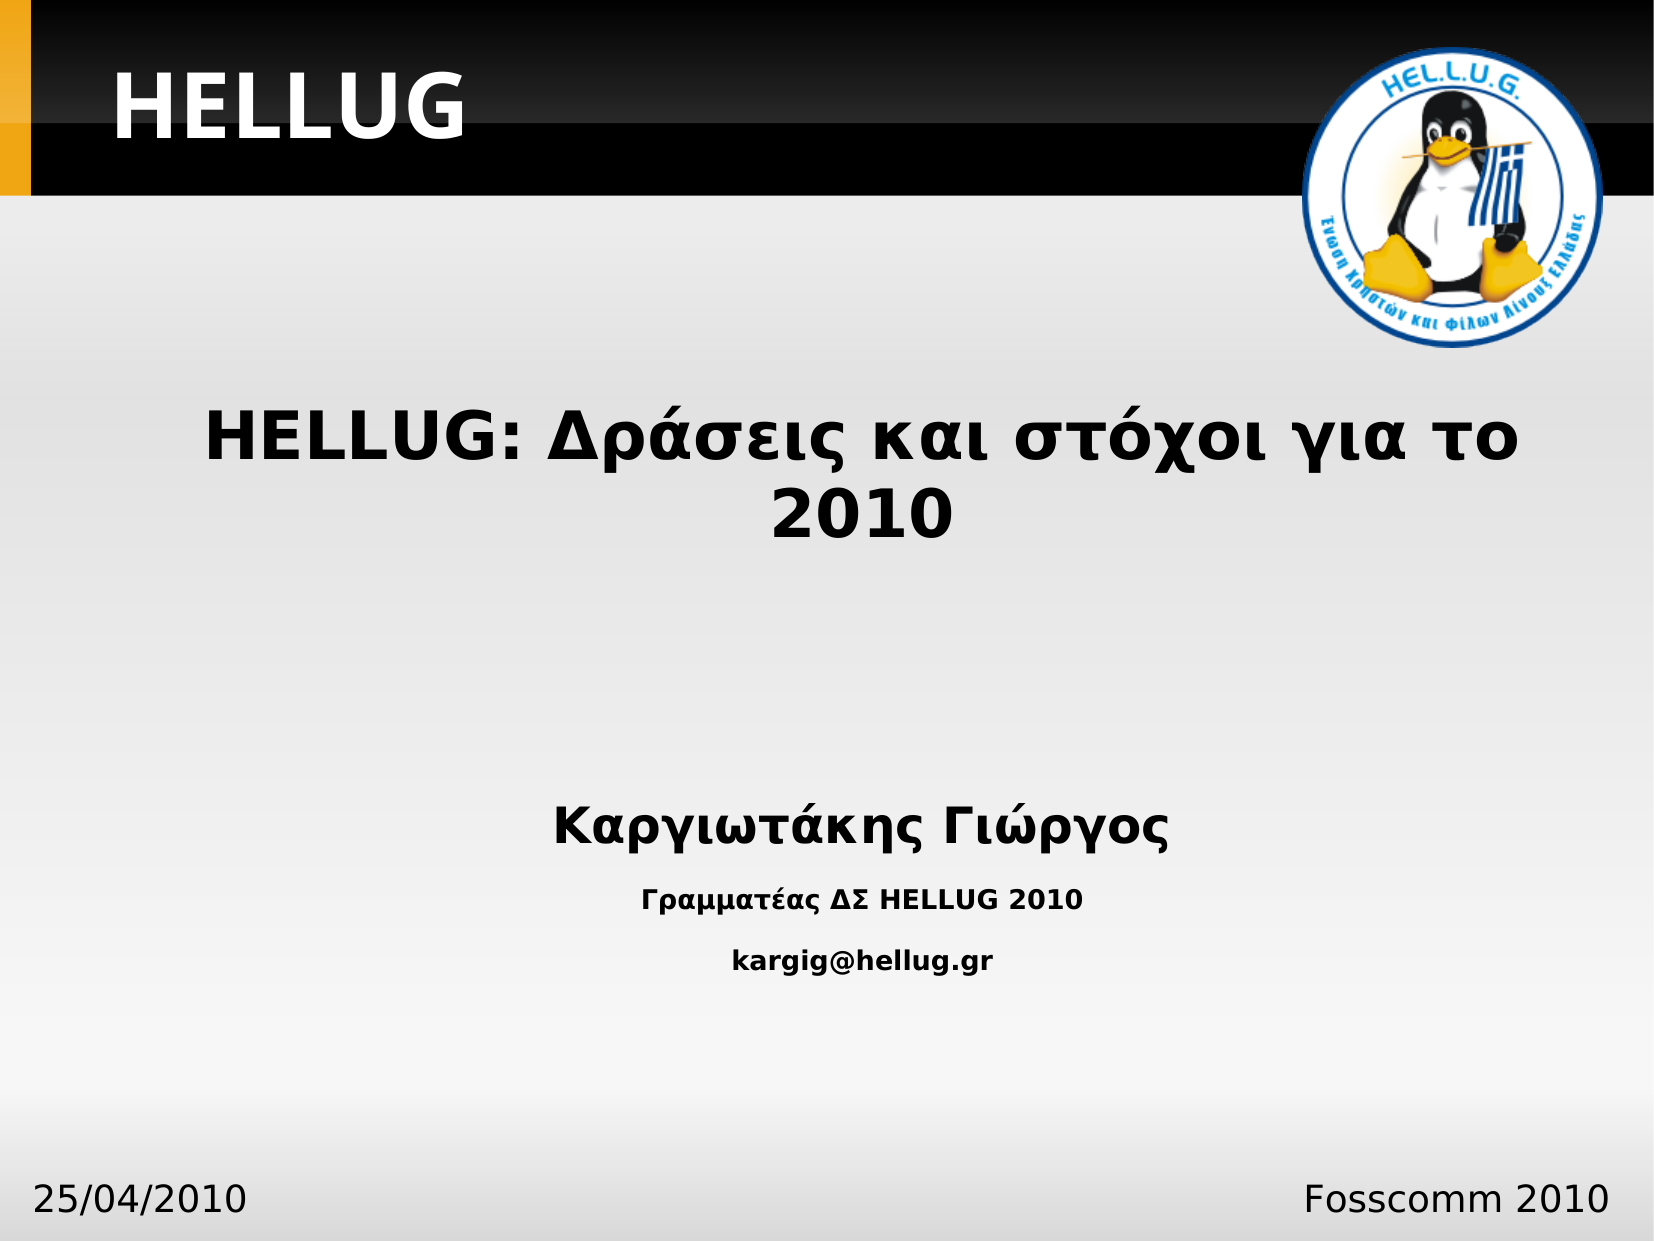

# HELLUG
HELLUG: Δράσεις και στόχοι για το 2010
Καργιωτάκης Γιώργος
Γραμματέας ΔΣ HELLUG 2010
kargig@hellug.gr
| Fosscomm 2010 |
| --- |
| 25/04/2010 |
| --- |